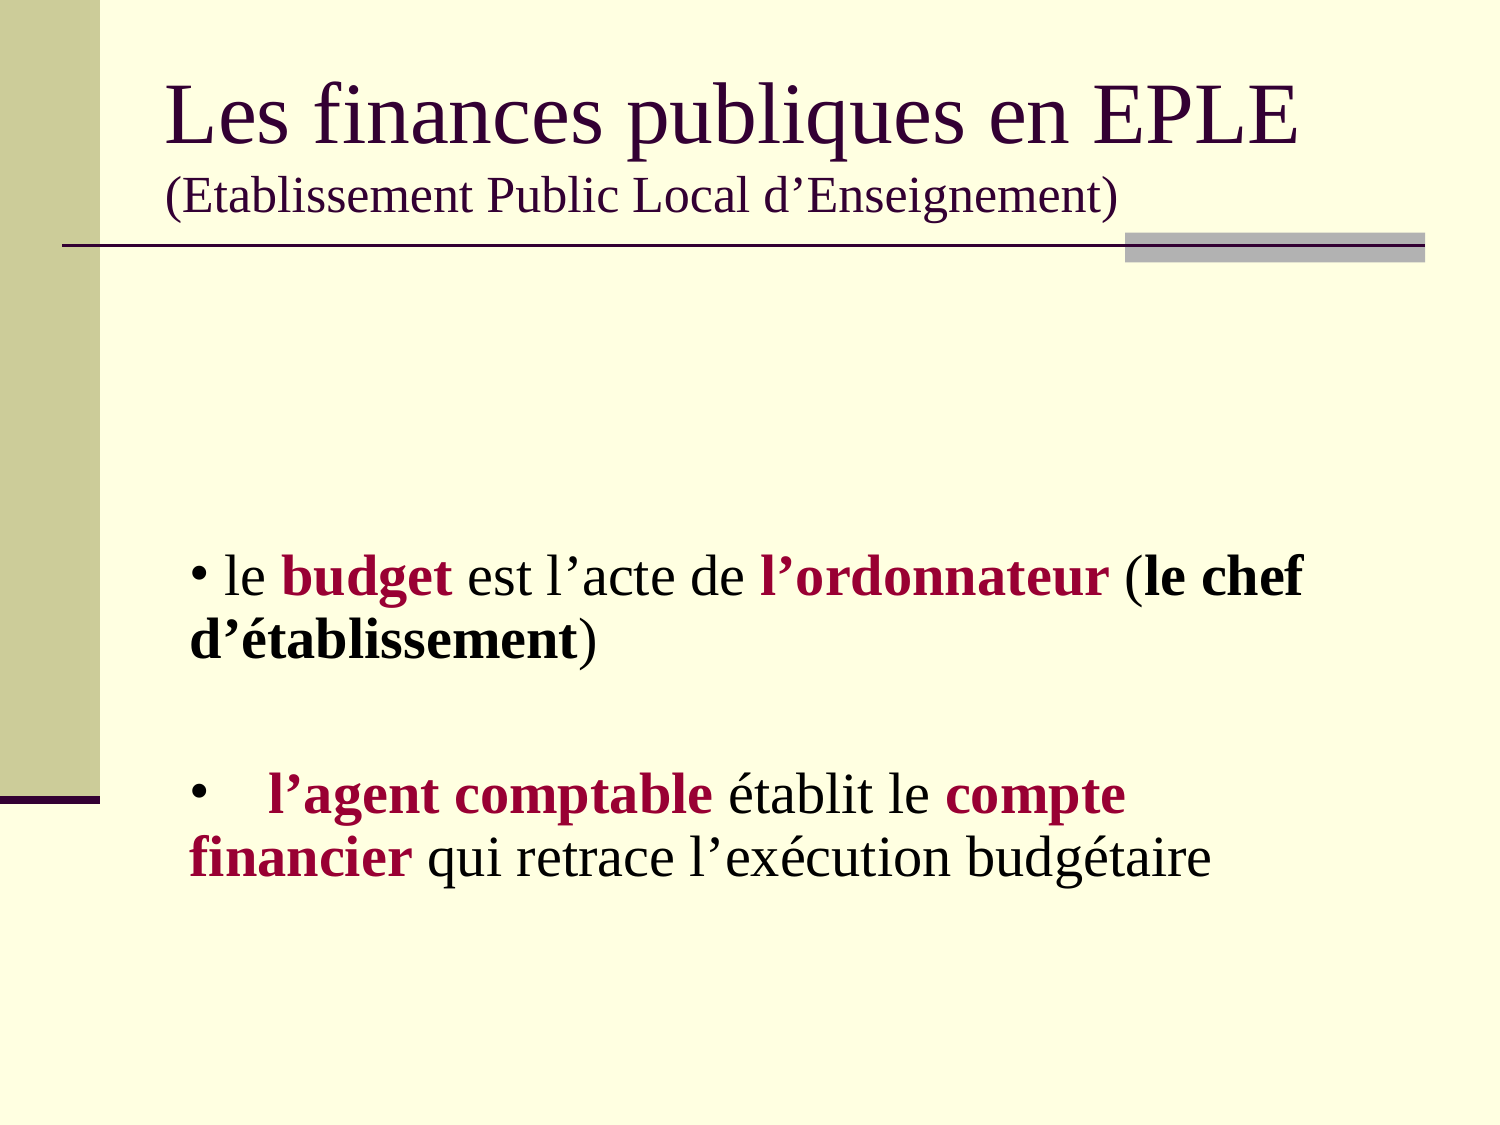

# Les finances publiques en EPLE (Etablissement Public Local d’Enseignement)
 le budget est l’acte de l’ordonnateur (le chef d’établissement)
 l’agent comptable établit le compte financier qui retrace l’exécution budgétaire